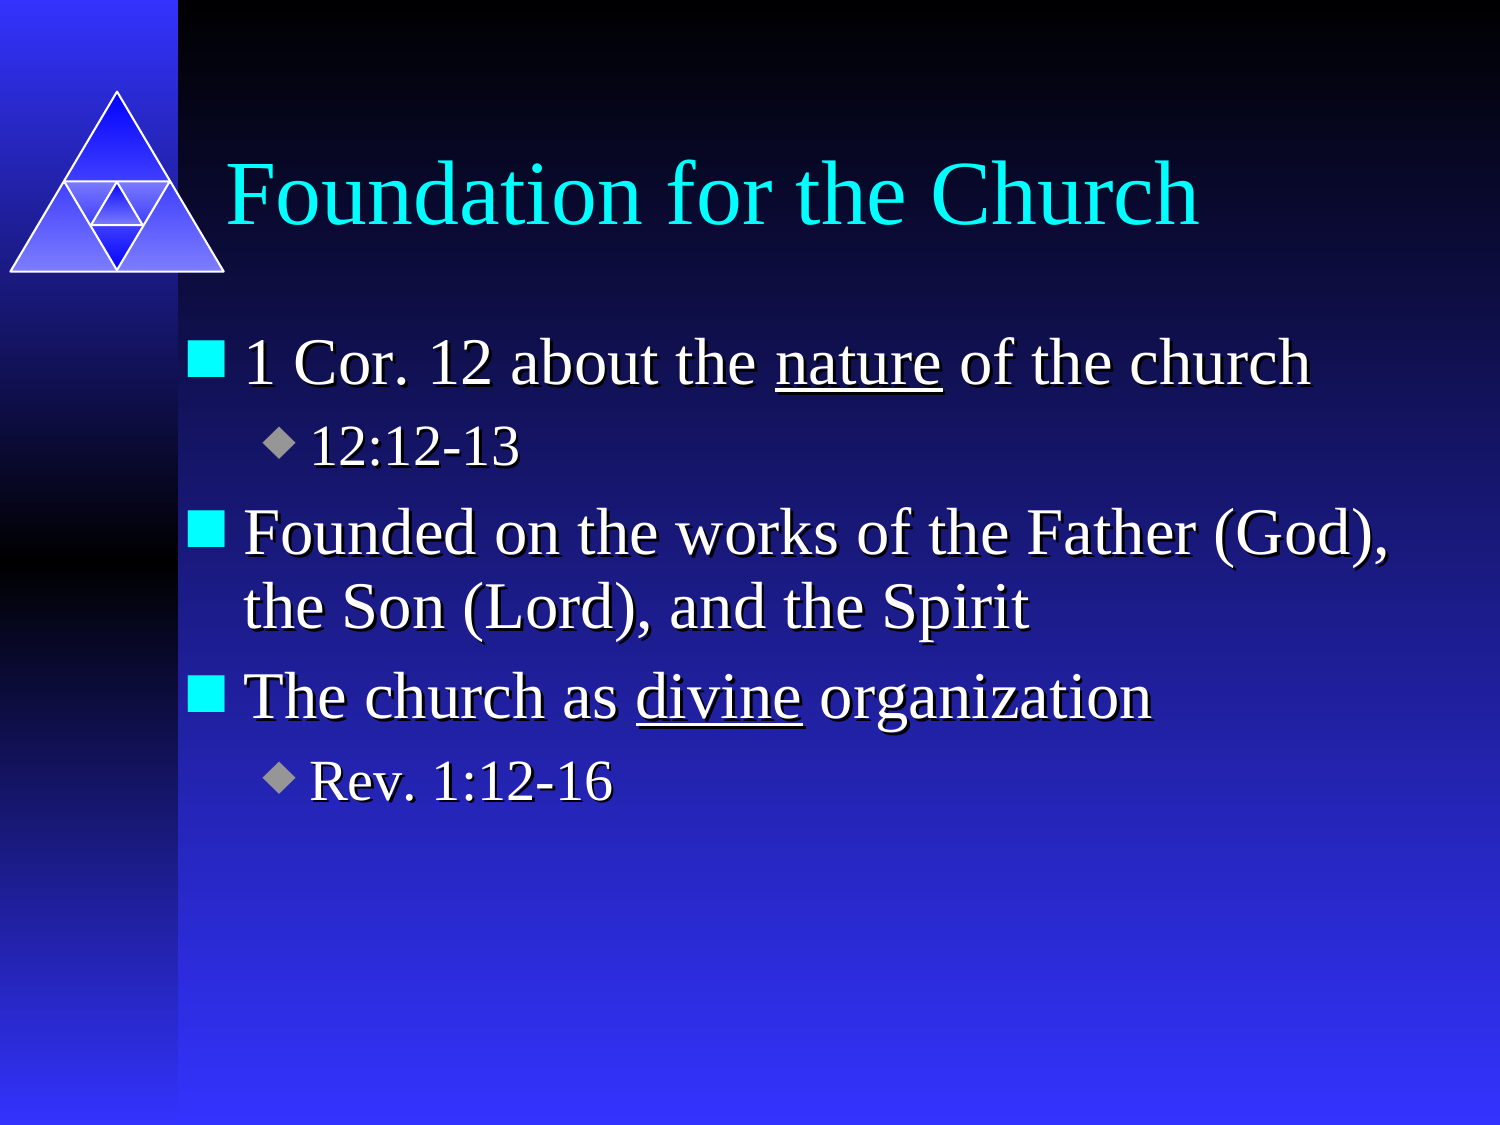

# Foundation for the Church
1 Cor. 12 about the nature of the church
12:12-13
Founded on the works of the Father (God), the Son (Lord), and the Spirit
The church as divine organization
Rev. 1:12-16